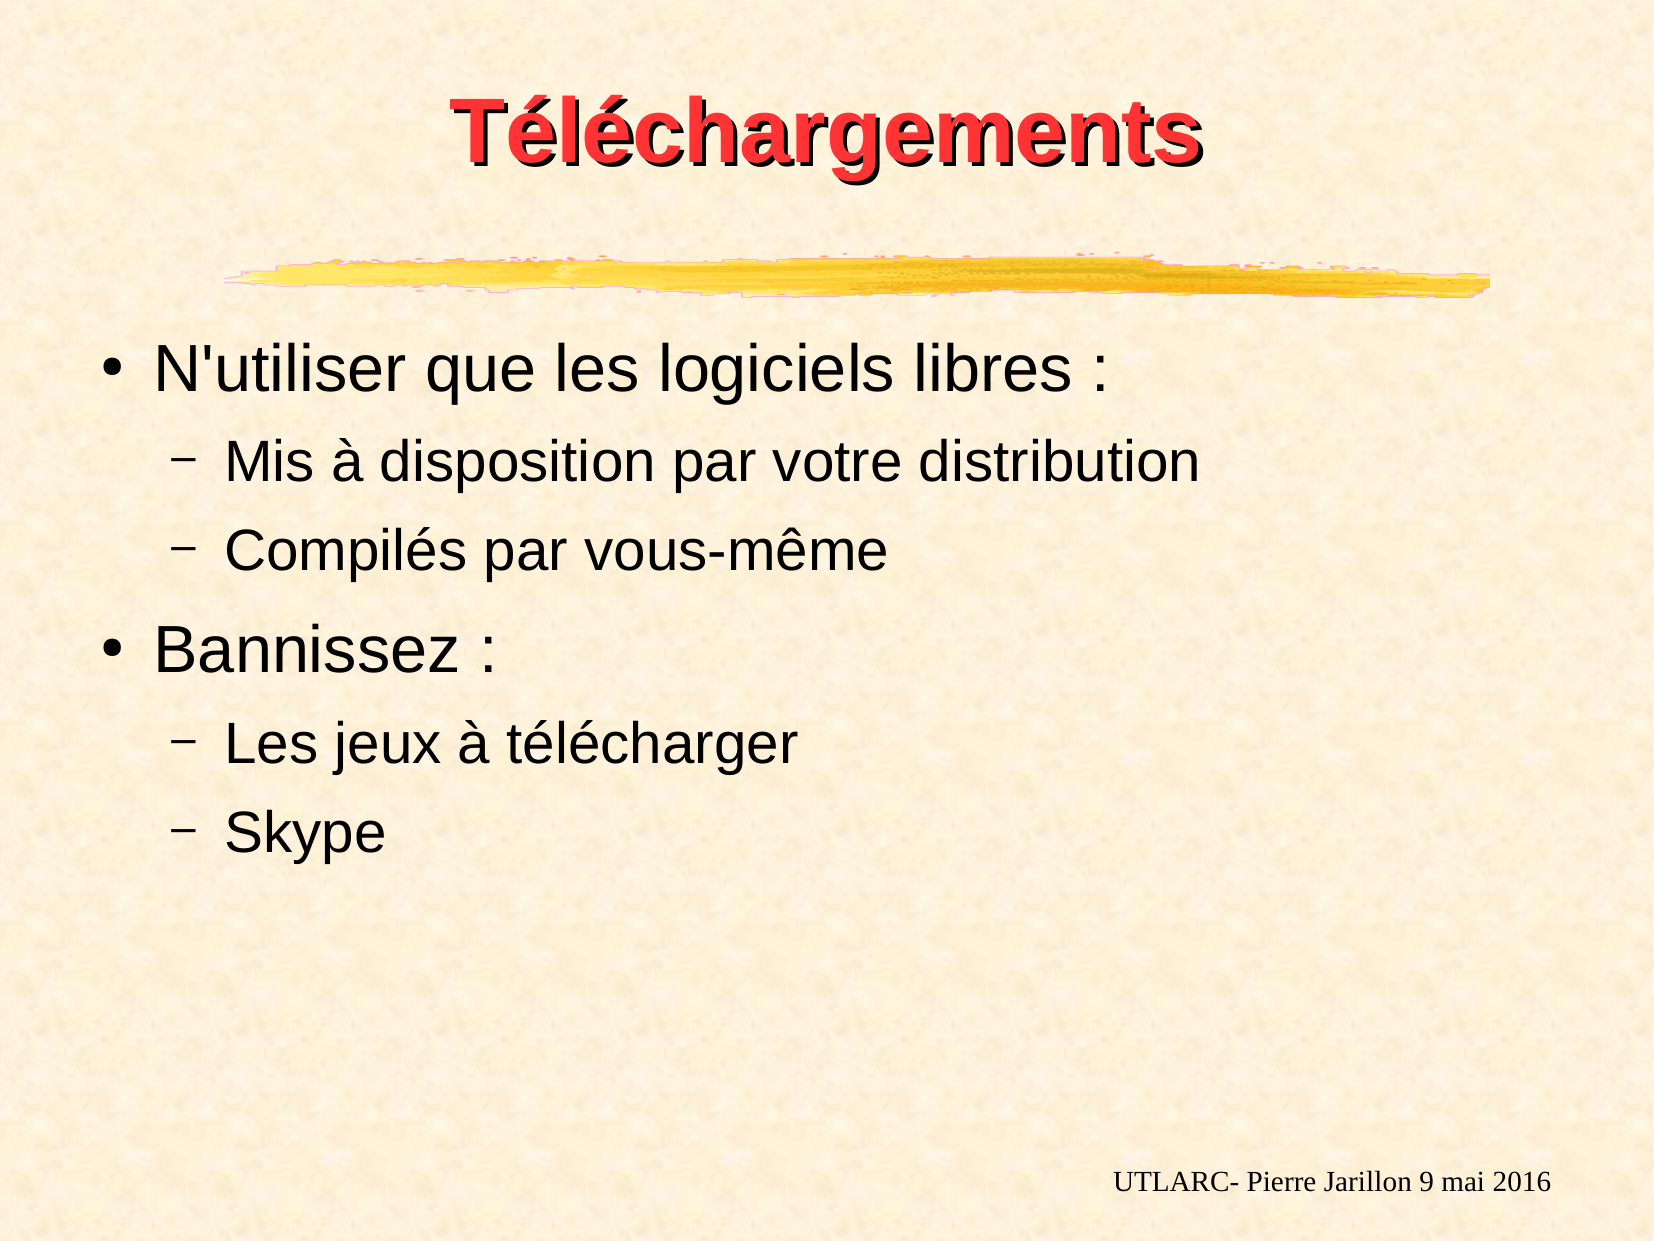

# Téléchargements
N'utiliser que les logiciels libres :
Mis à disposition par votre distribution
Compilés par vous-même
Bannissez :
Les jeux à télécharger
Skype
UTLARC- Pierre Jarillon 9 mai 2016